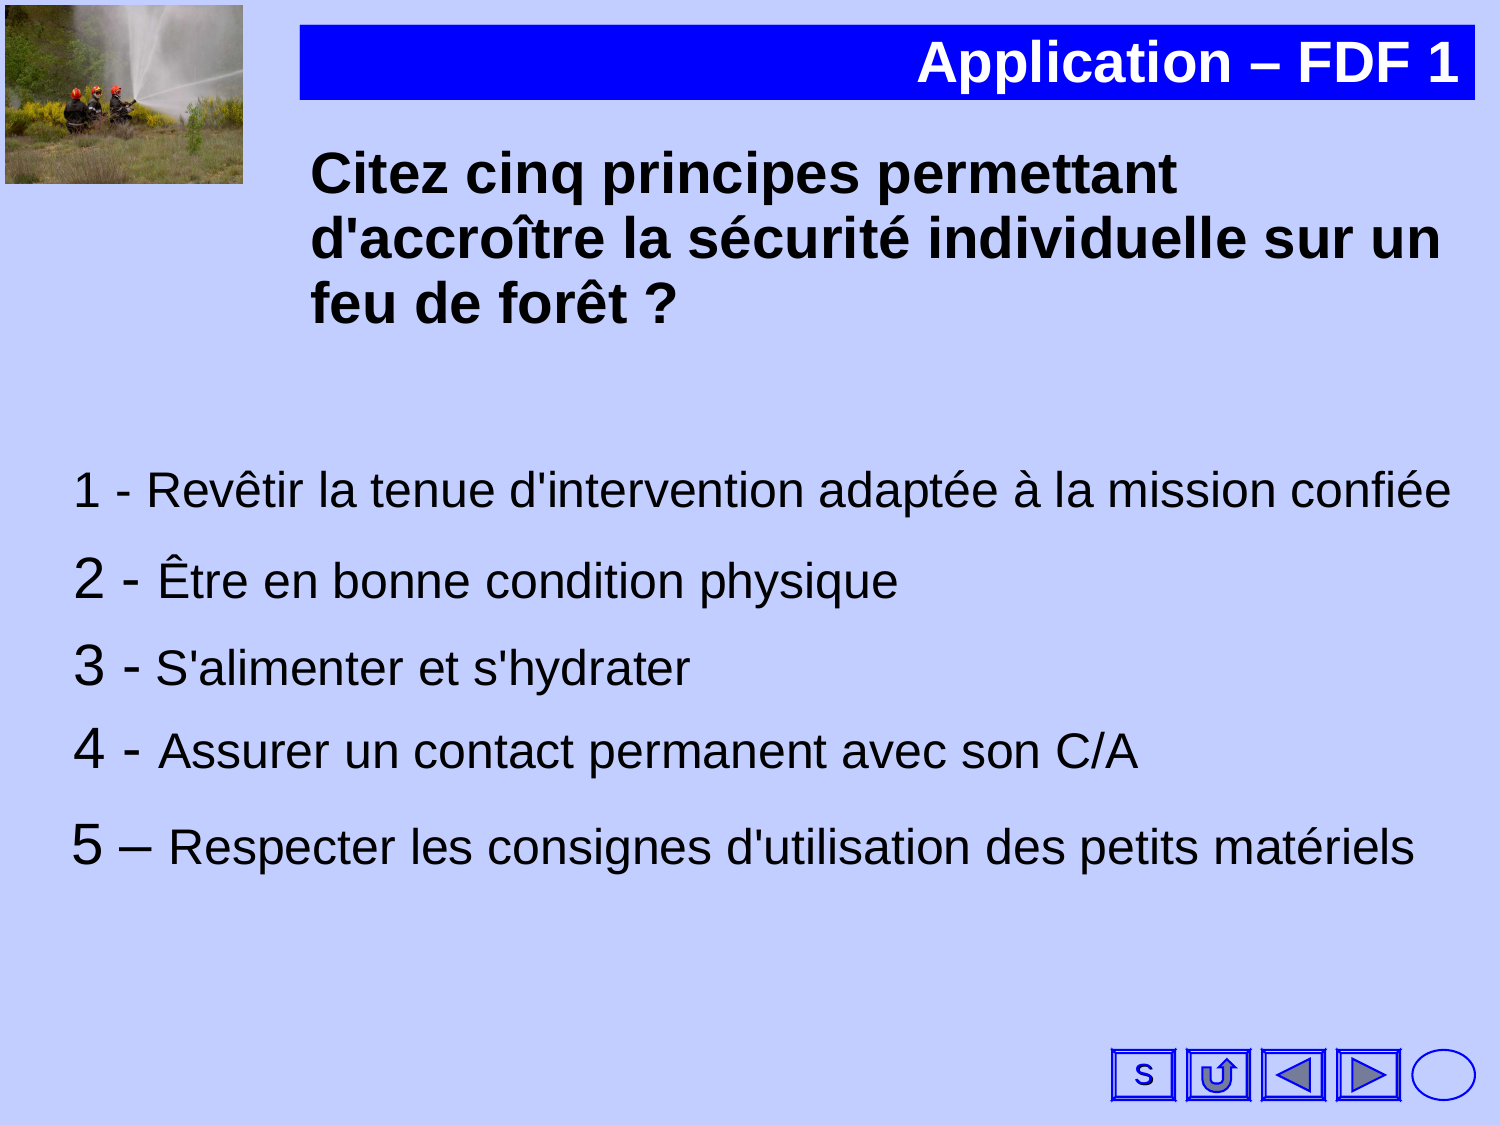

Application – FDF 1
Citez cinq principes permettant
d'accroître la sécurité individuelle sur un
feu de forêt ?
1 - Revêtir la tenue d'intervention adaptée à la mission confiée
2 - Être en bonne condition physique
3 - S'alimenter et s'hydrater
4 - Assurer un contact permanent avec son C/A
5 – Respecter les consignes d'utilisation des petits matériels